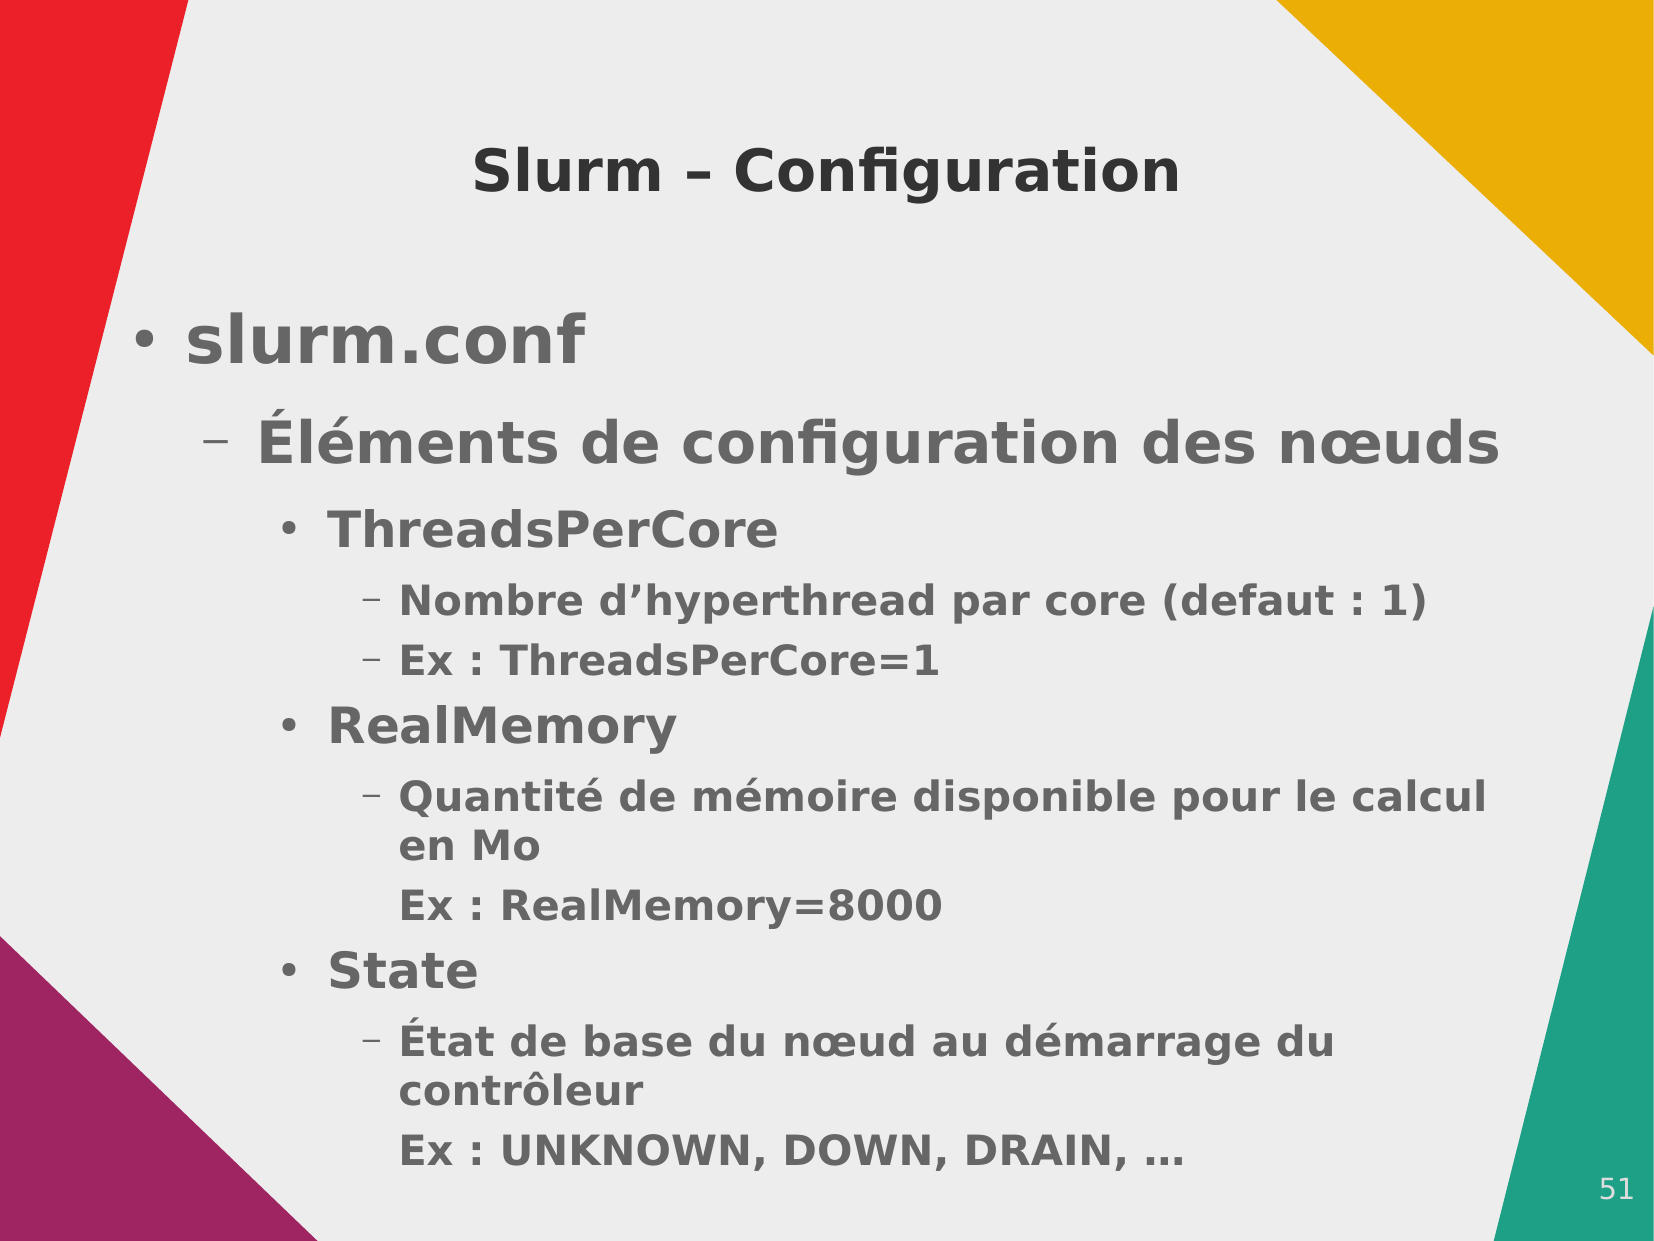

# Slurm – Configuration
slurm.conf
Éléments de configuration des nœuds
ThreadsPerCore
Nombre d’hyperthread par core (defaut : 1)
Ex : ThreadsPerCore=1
RealMemory
Quantité de mémoire disponible pour le calcul en Mo
Ex : RealMemory=8000
State
État de base du nœud au démarrage du contrôleur
Ex : UNKNOWN, DOWN, DRAIN, …
51